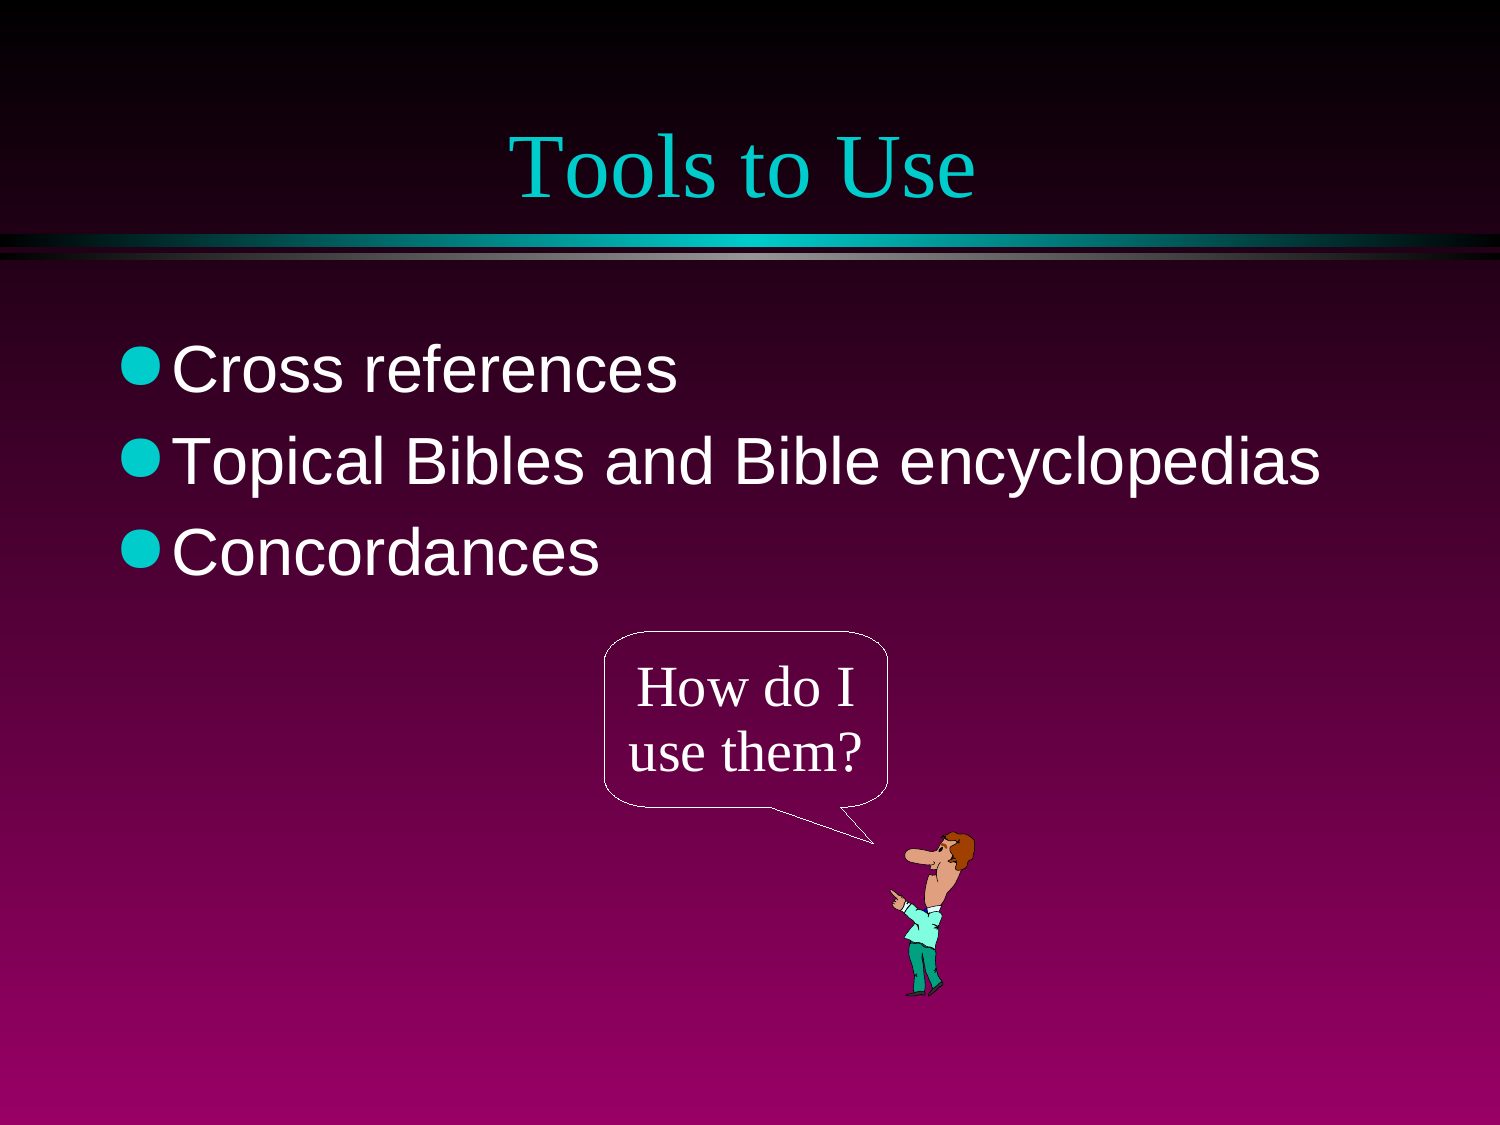

# Tools to Use
Cross references
Topical Bibles and Bible encyclopedias
Concordances
How do I
use them?